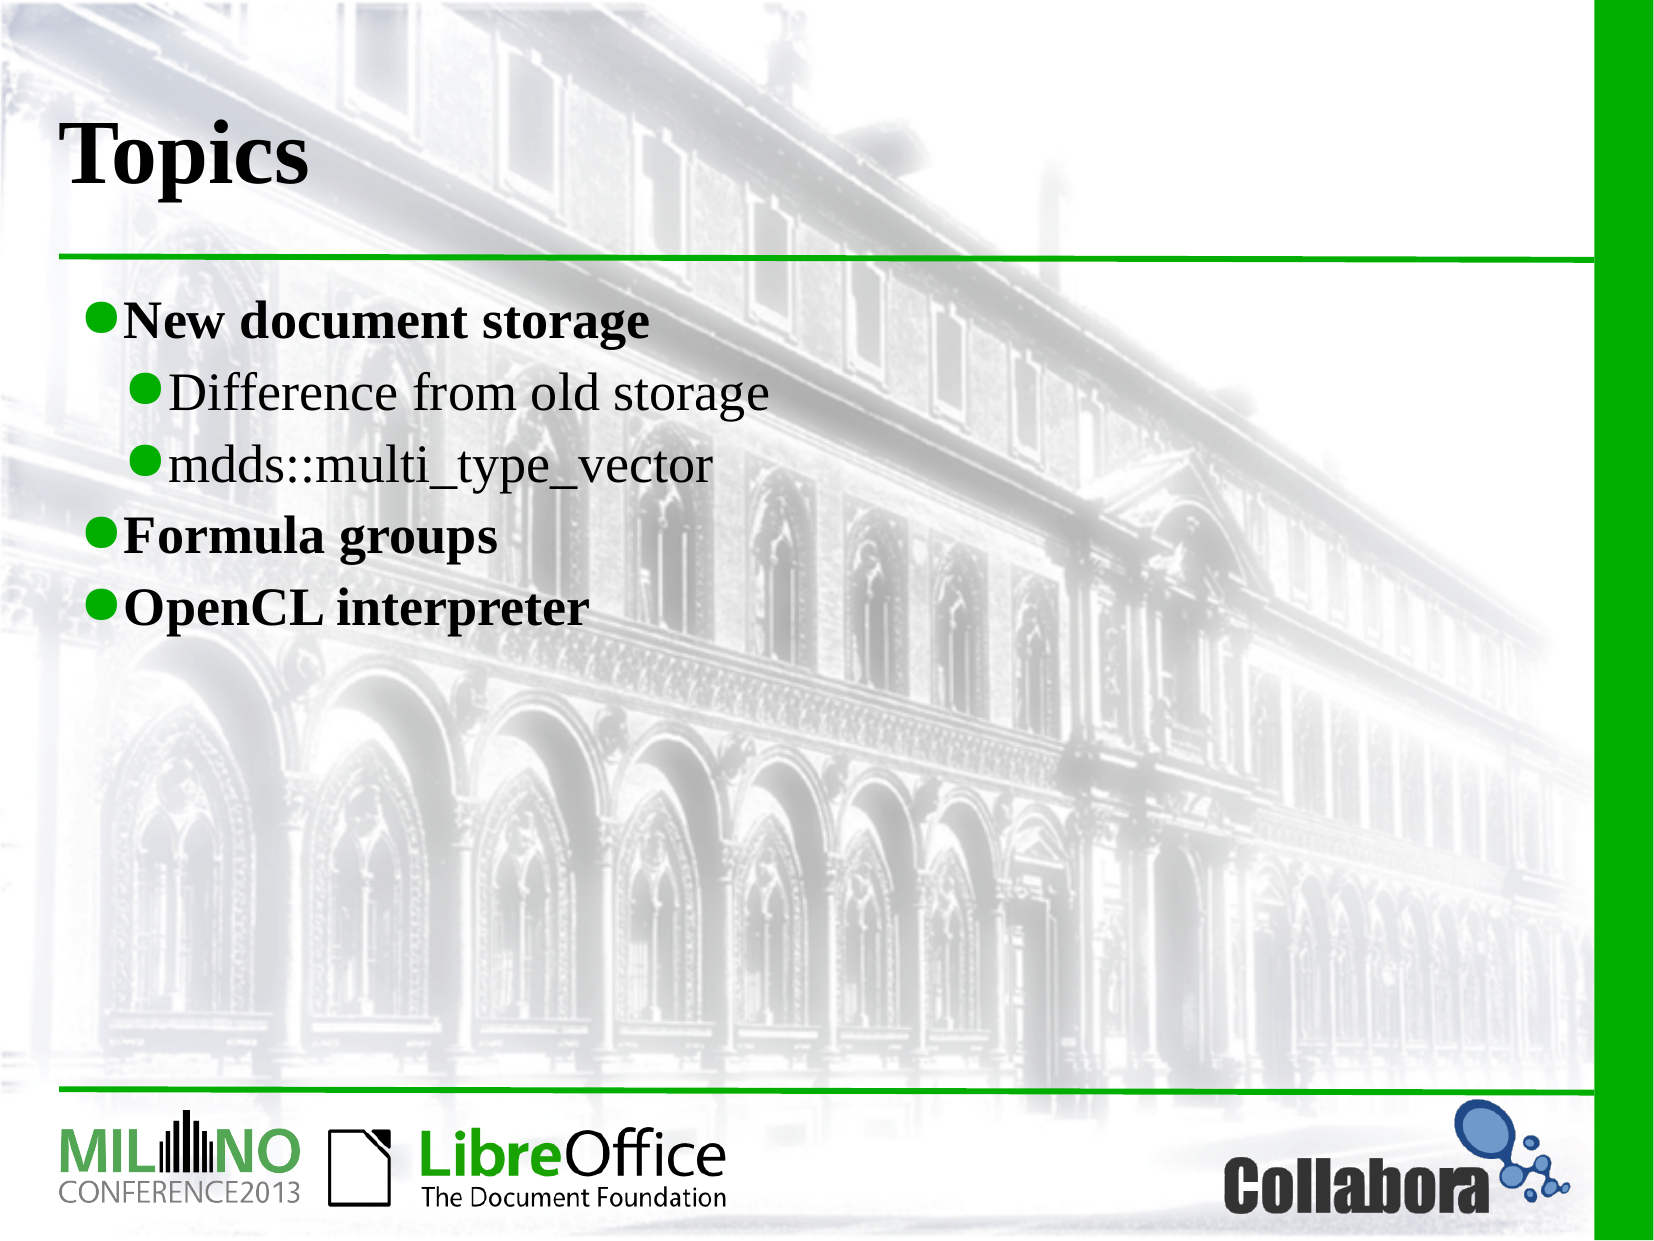

# Topics
New document storage
Difference from old storage
mdds::multi_type_vector
Formula groups
OpenCL interpreter